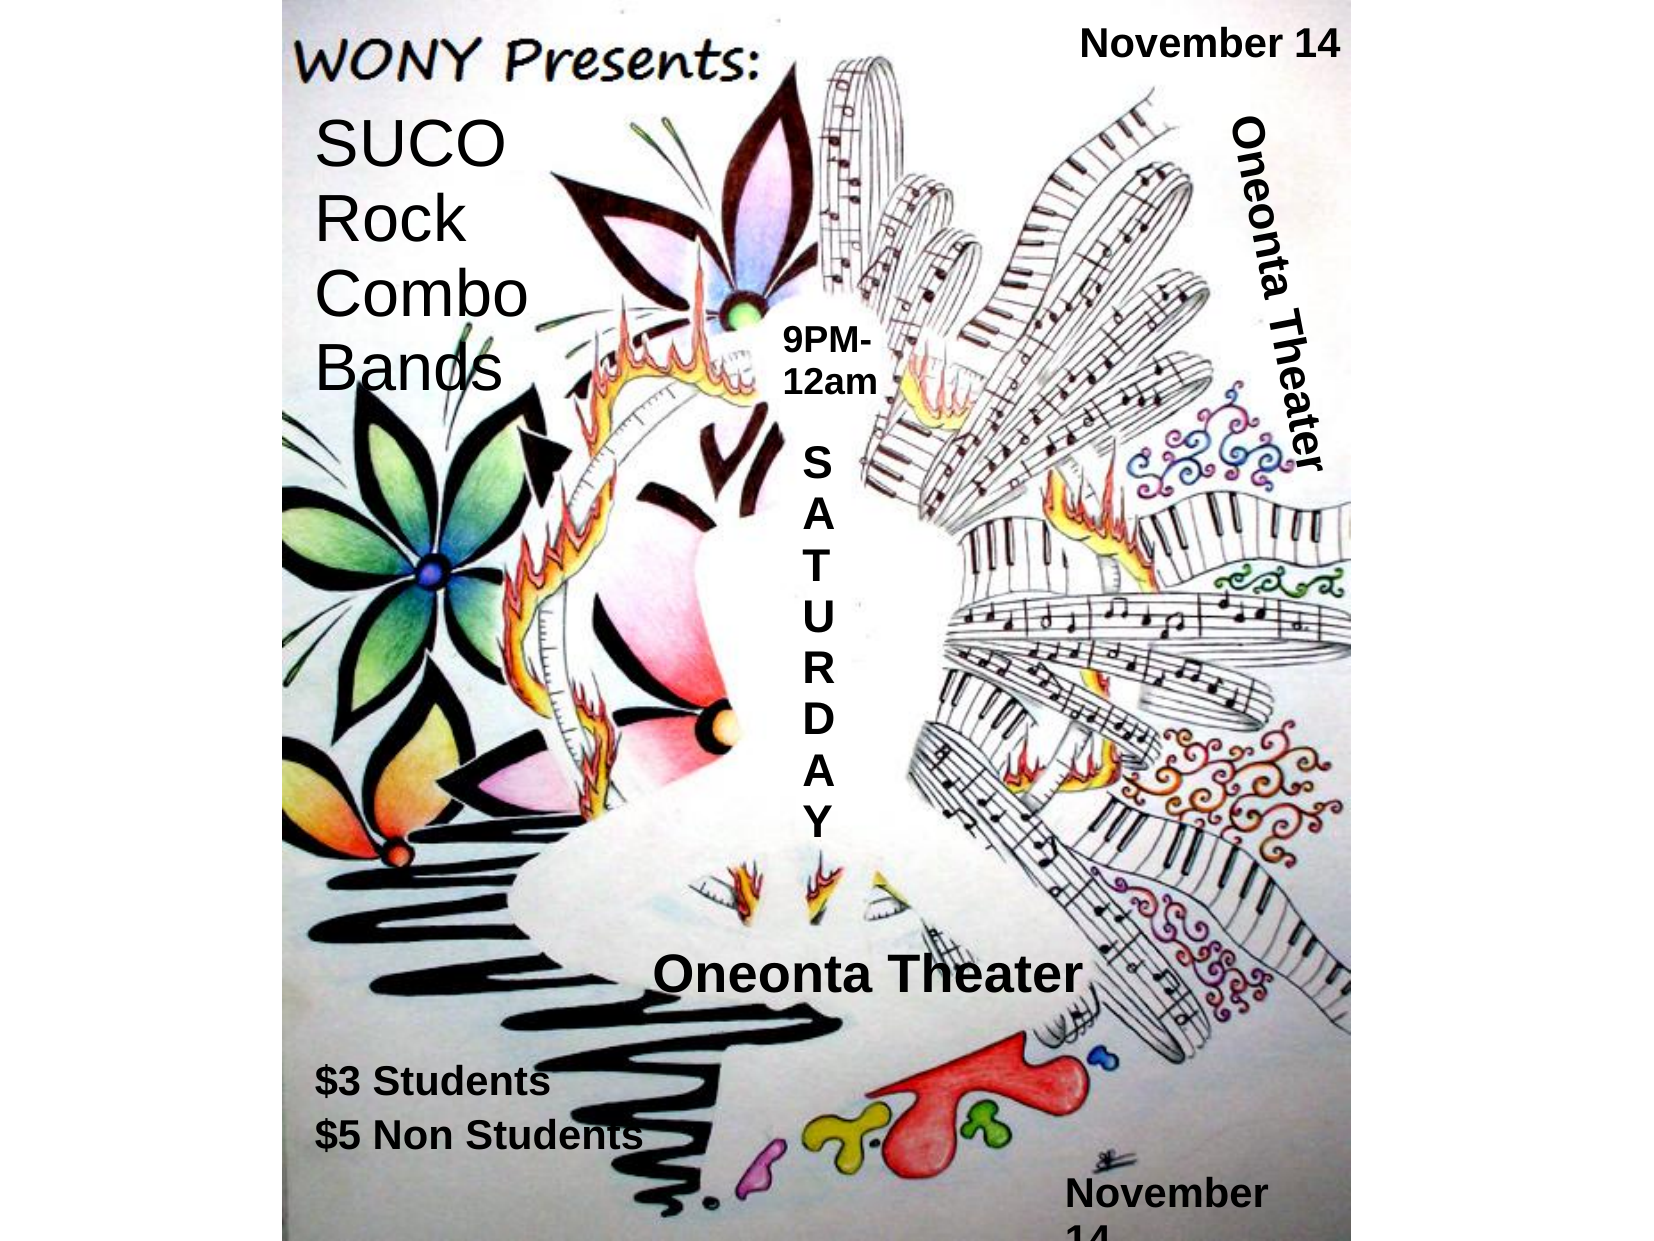

November 14
SUCO Rock Combo Bands
Oneonta Theater
9PM-
12am
S
A
T
U
R
D
A
Y
Oneonta Theater
$3 Students
$5 Non Students
November 14